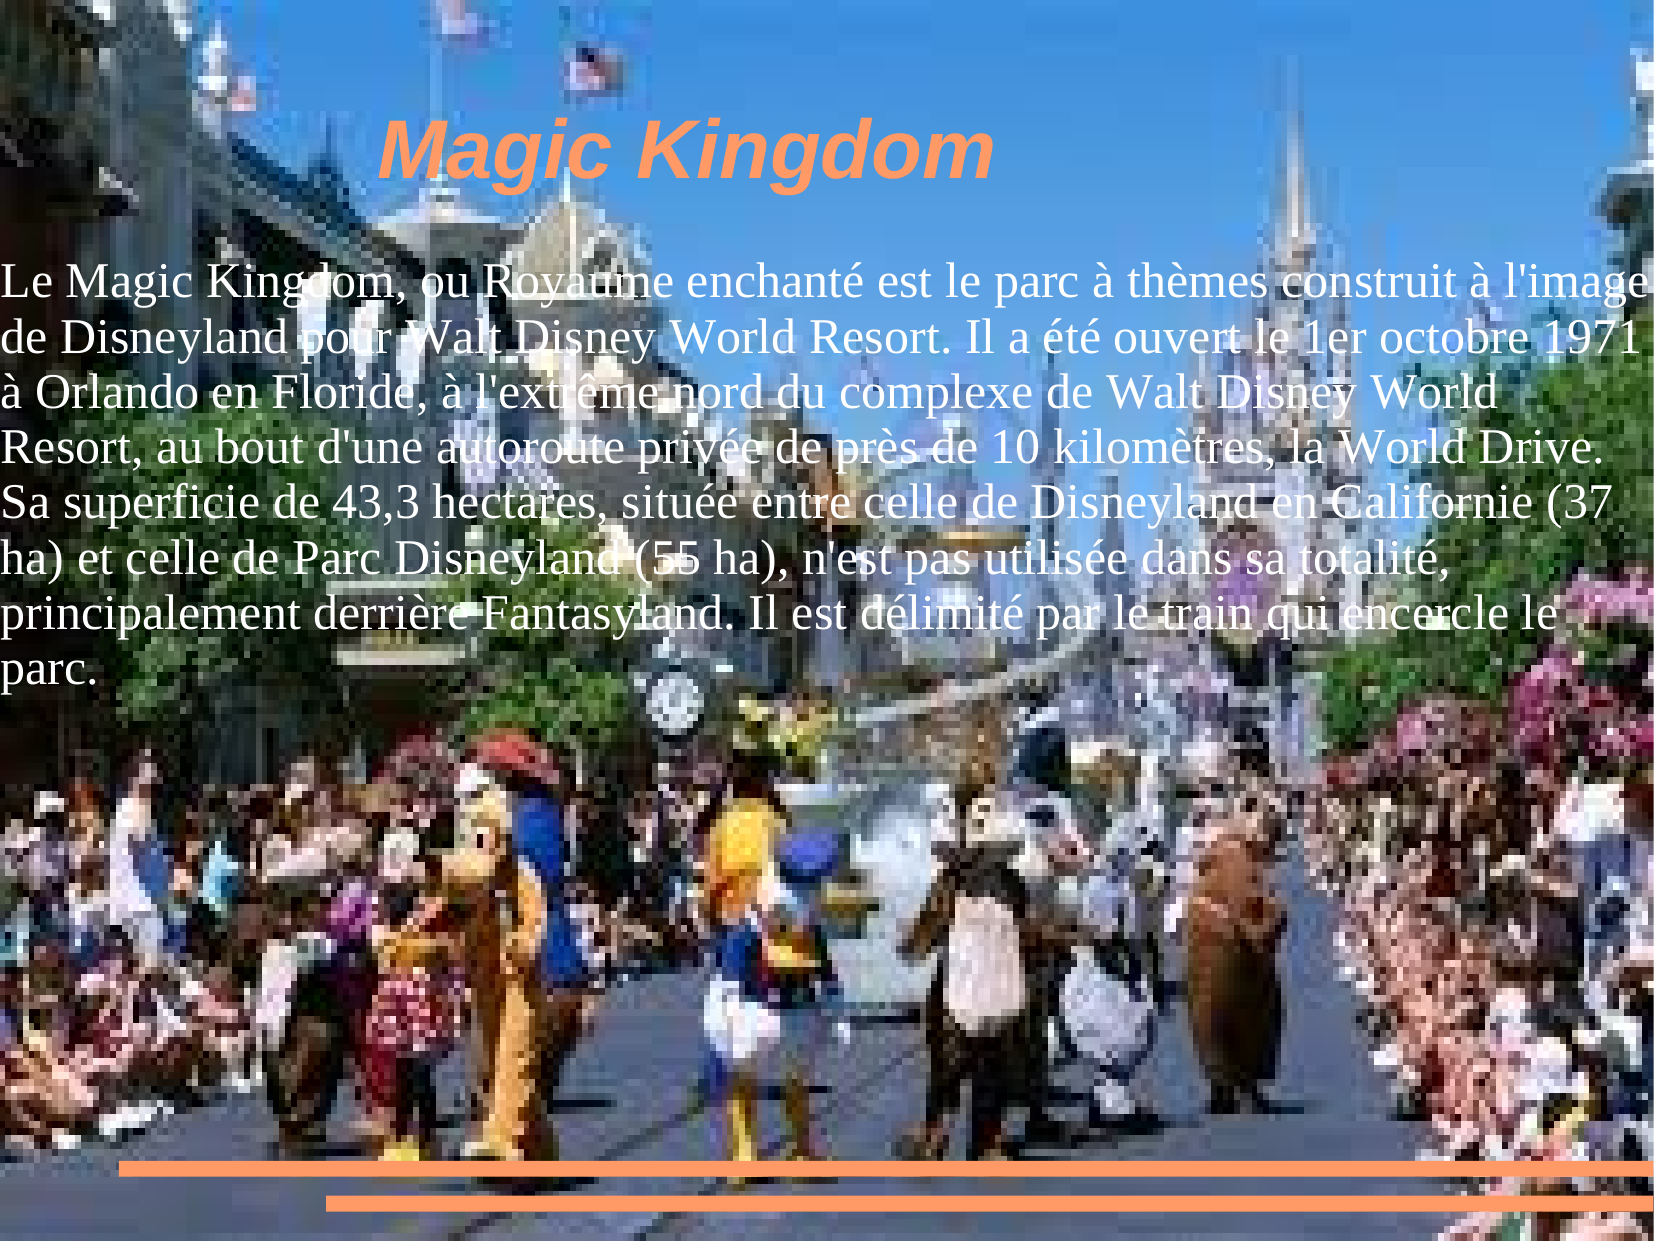

# Magic Kingdom
Le Magic Kingdom, ou Royaume enchanté est le parc à thèmes construit à l'image de Disneyland pour Walt Disney World Resort. Il a été ouvert le 1er octobre 1971 à Orlando en Floride, à l'extrême nord du complexe de Walt Disney World Resort, au bout d'une autoroute privée de près de 10 kilomètres, la World Drive. Sa superficie de 43,3 hectares, située entre celle de Disneyland en Californie (37 ha) et celle de Parc Disneyland (55 ha), n'est pas utilisée dans sa totalité, principalement derrière Fantasyland. Il est délimité par le train qui encercle le parc.